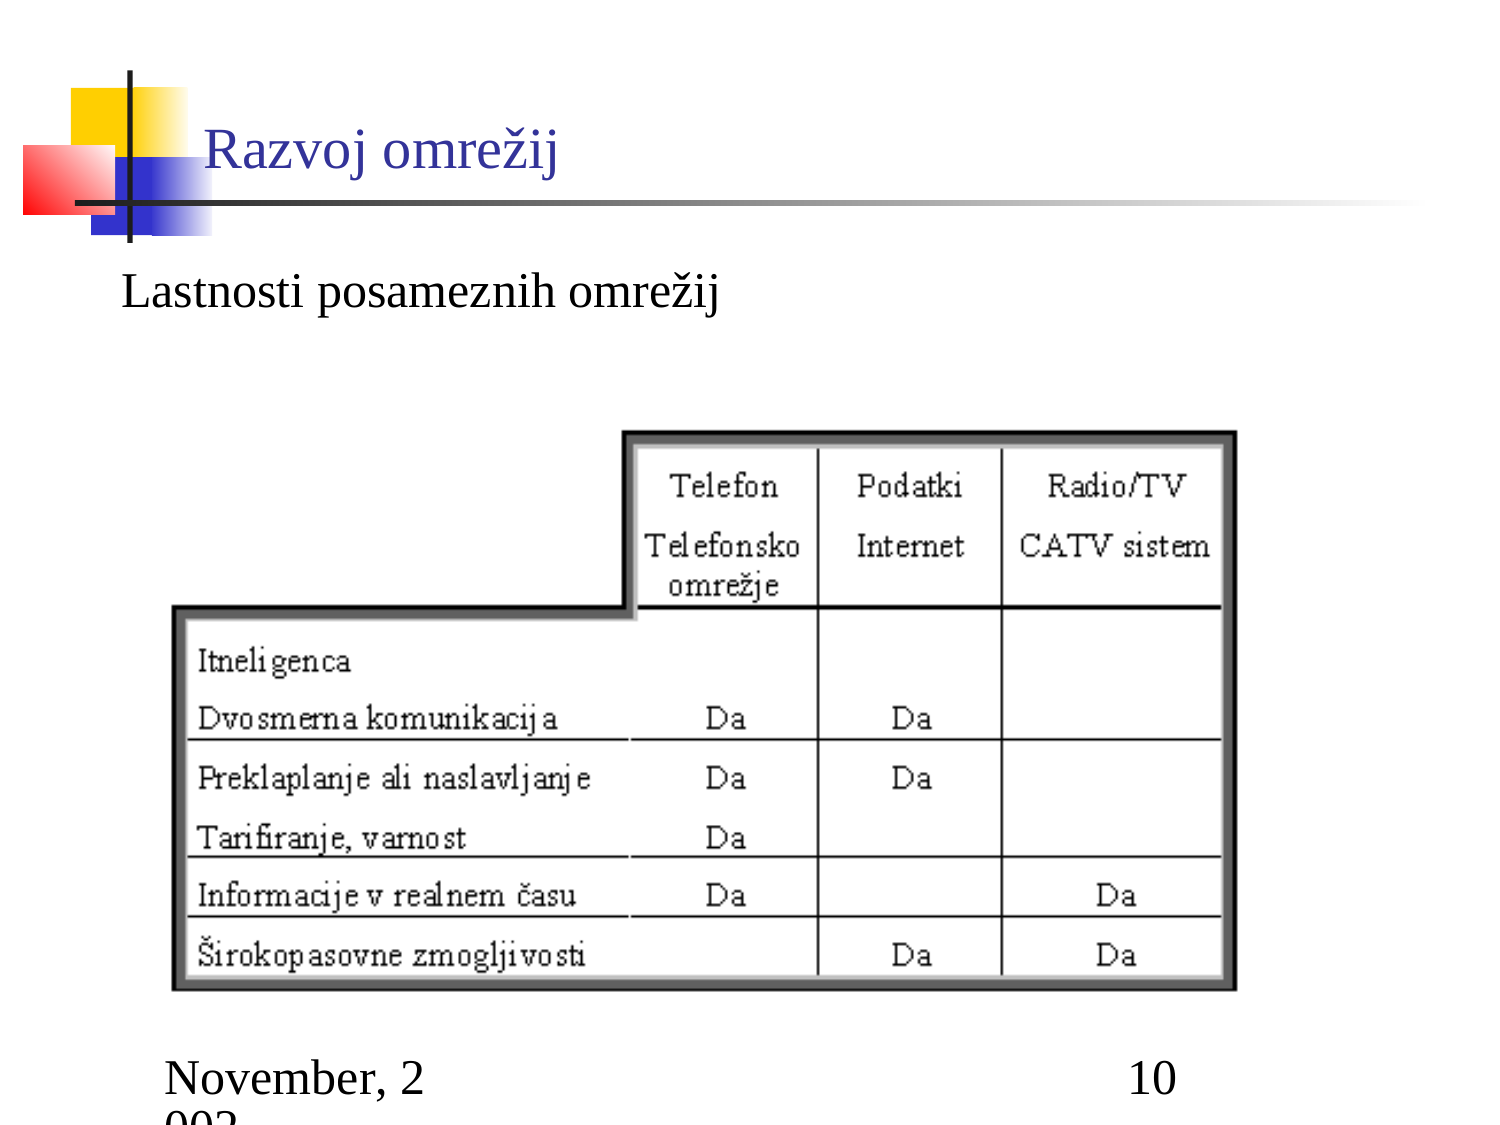

# Razvoj omrežij
	Lastnosti posameznih omrežij
November, 2002
TR
10